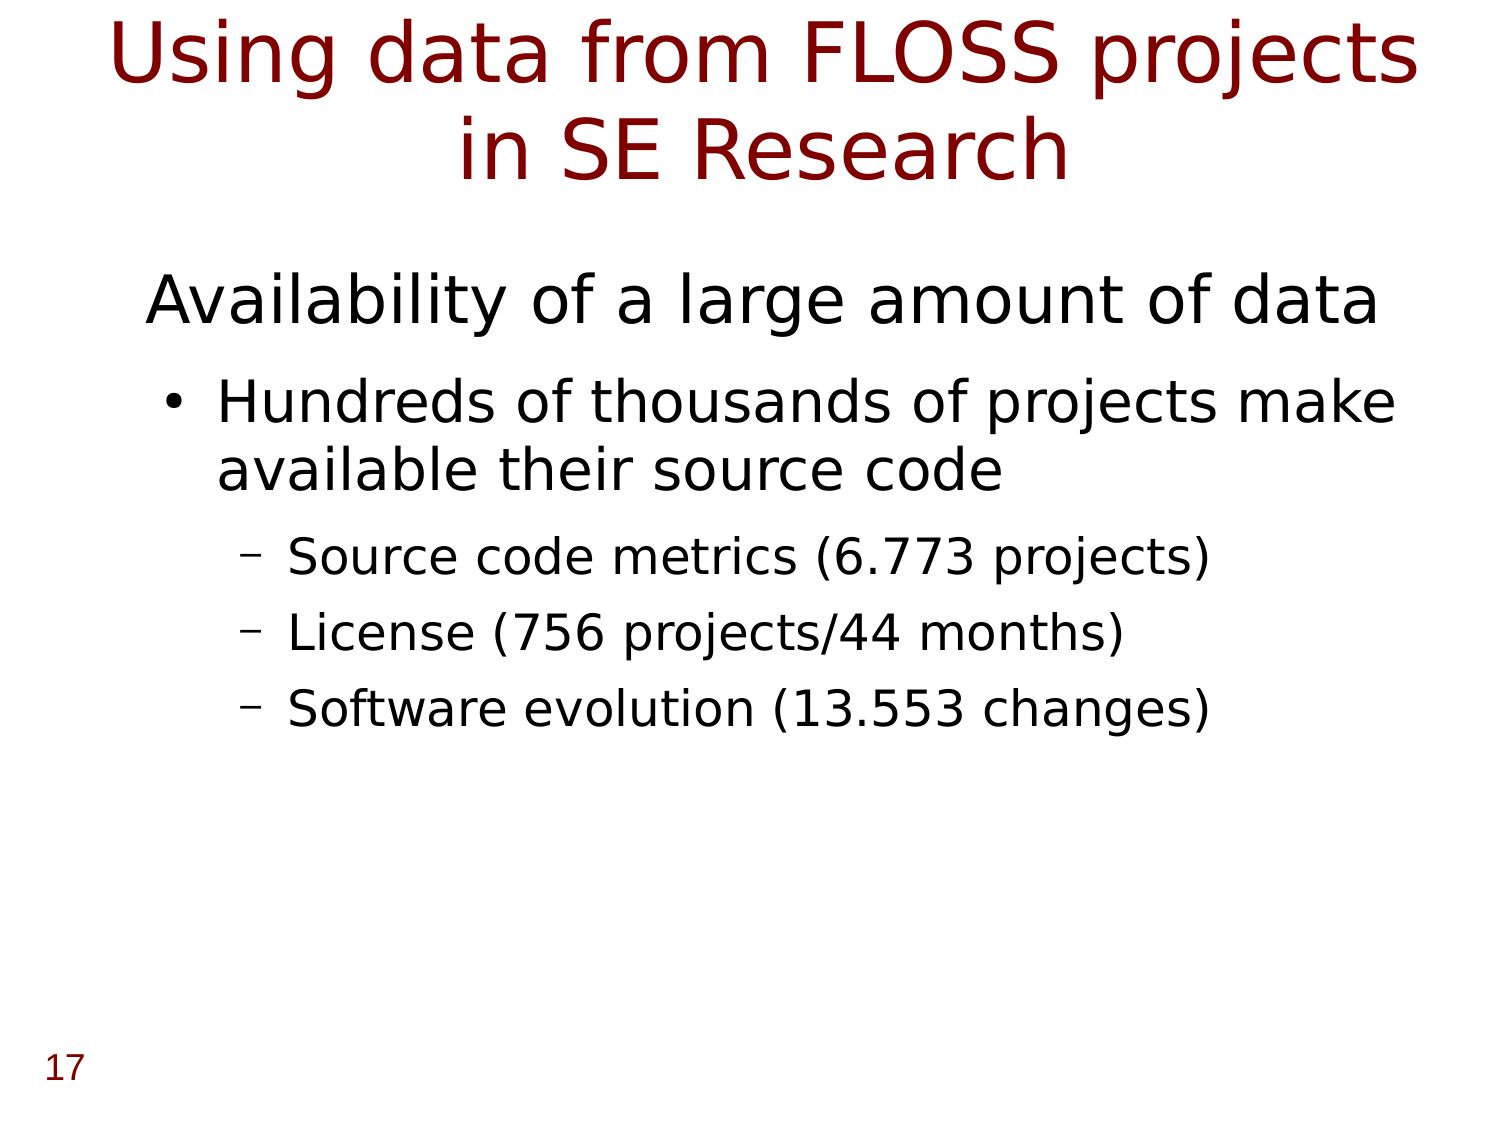

# Using data from FLOSS projects in SE Research
Availability of a large amount of data
Hundreds of thousands of projects make available their source code
Source code metrics (6.773 projects)
License (756 projects/44 months)
Software evolution (13.553 changes)